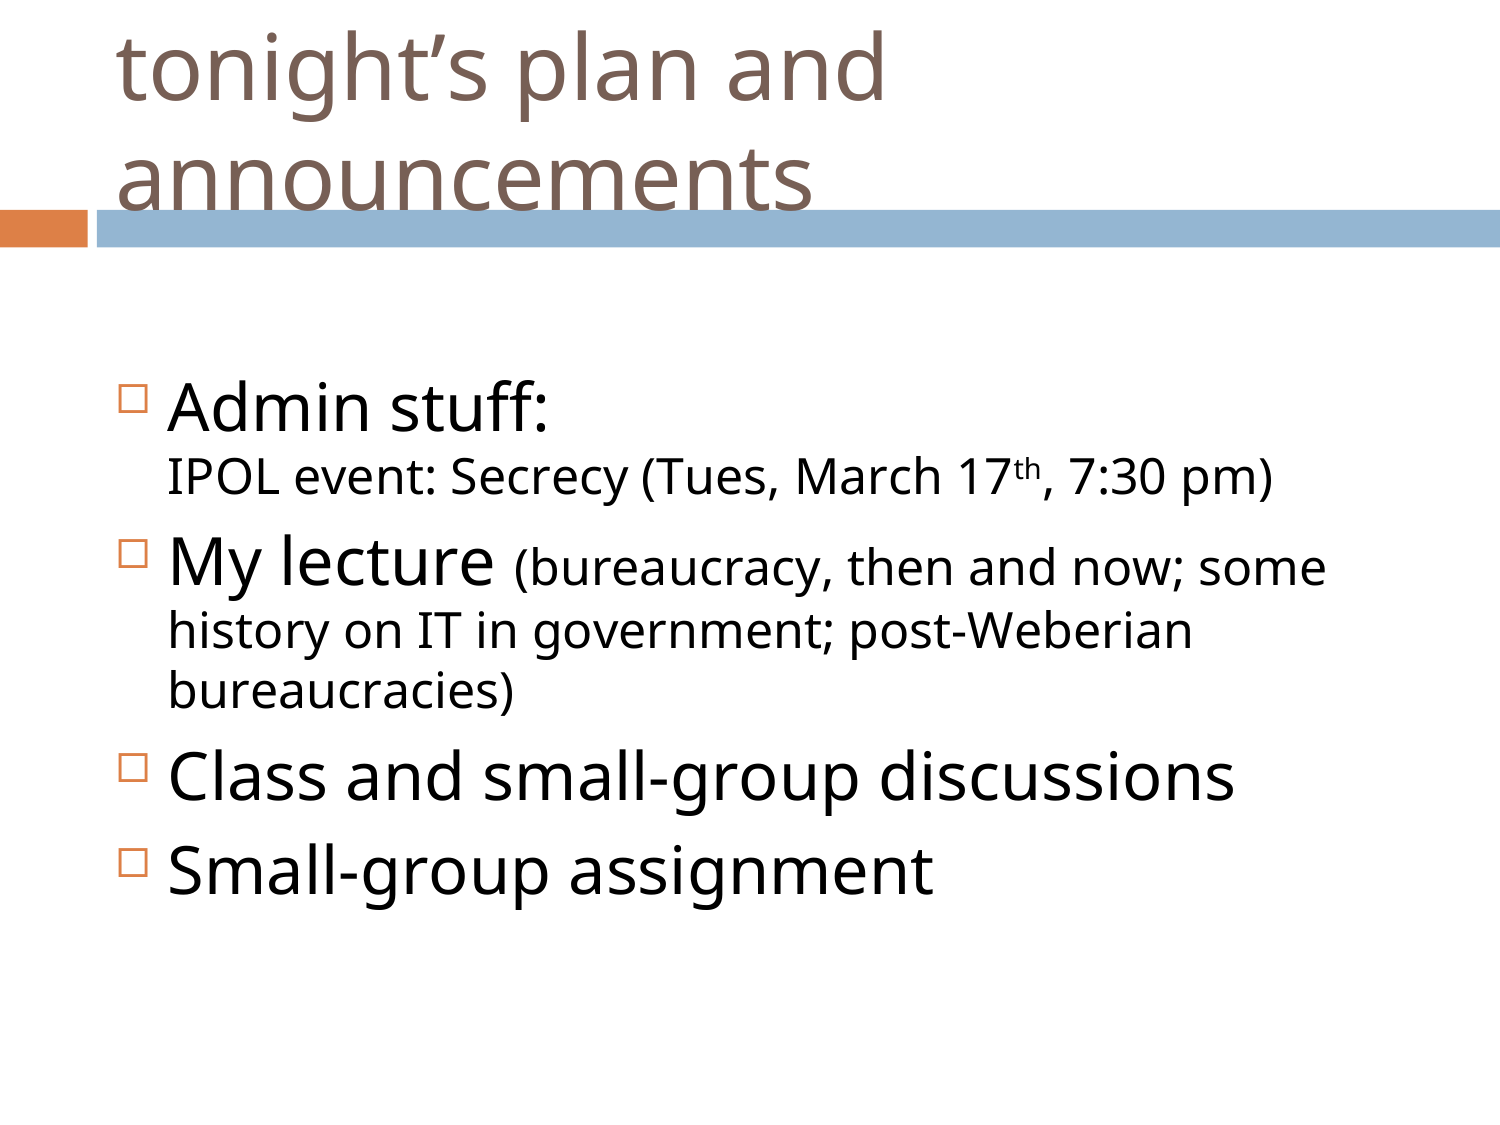

# tonight’s plan and announcements
Admin stuff:
IPOL event: Secrecy (Tues, March 17th, 7:30 pm)
My lecture (bureaucracy, then and now; some history on IT in government; post-Weberian bureaucracies)
Class and small-group discussions
Small-group assignment